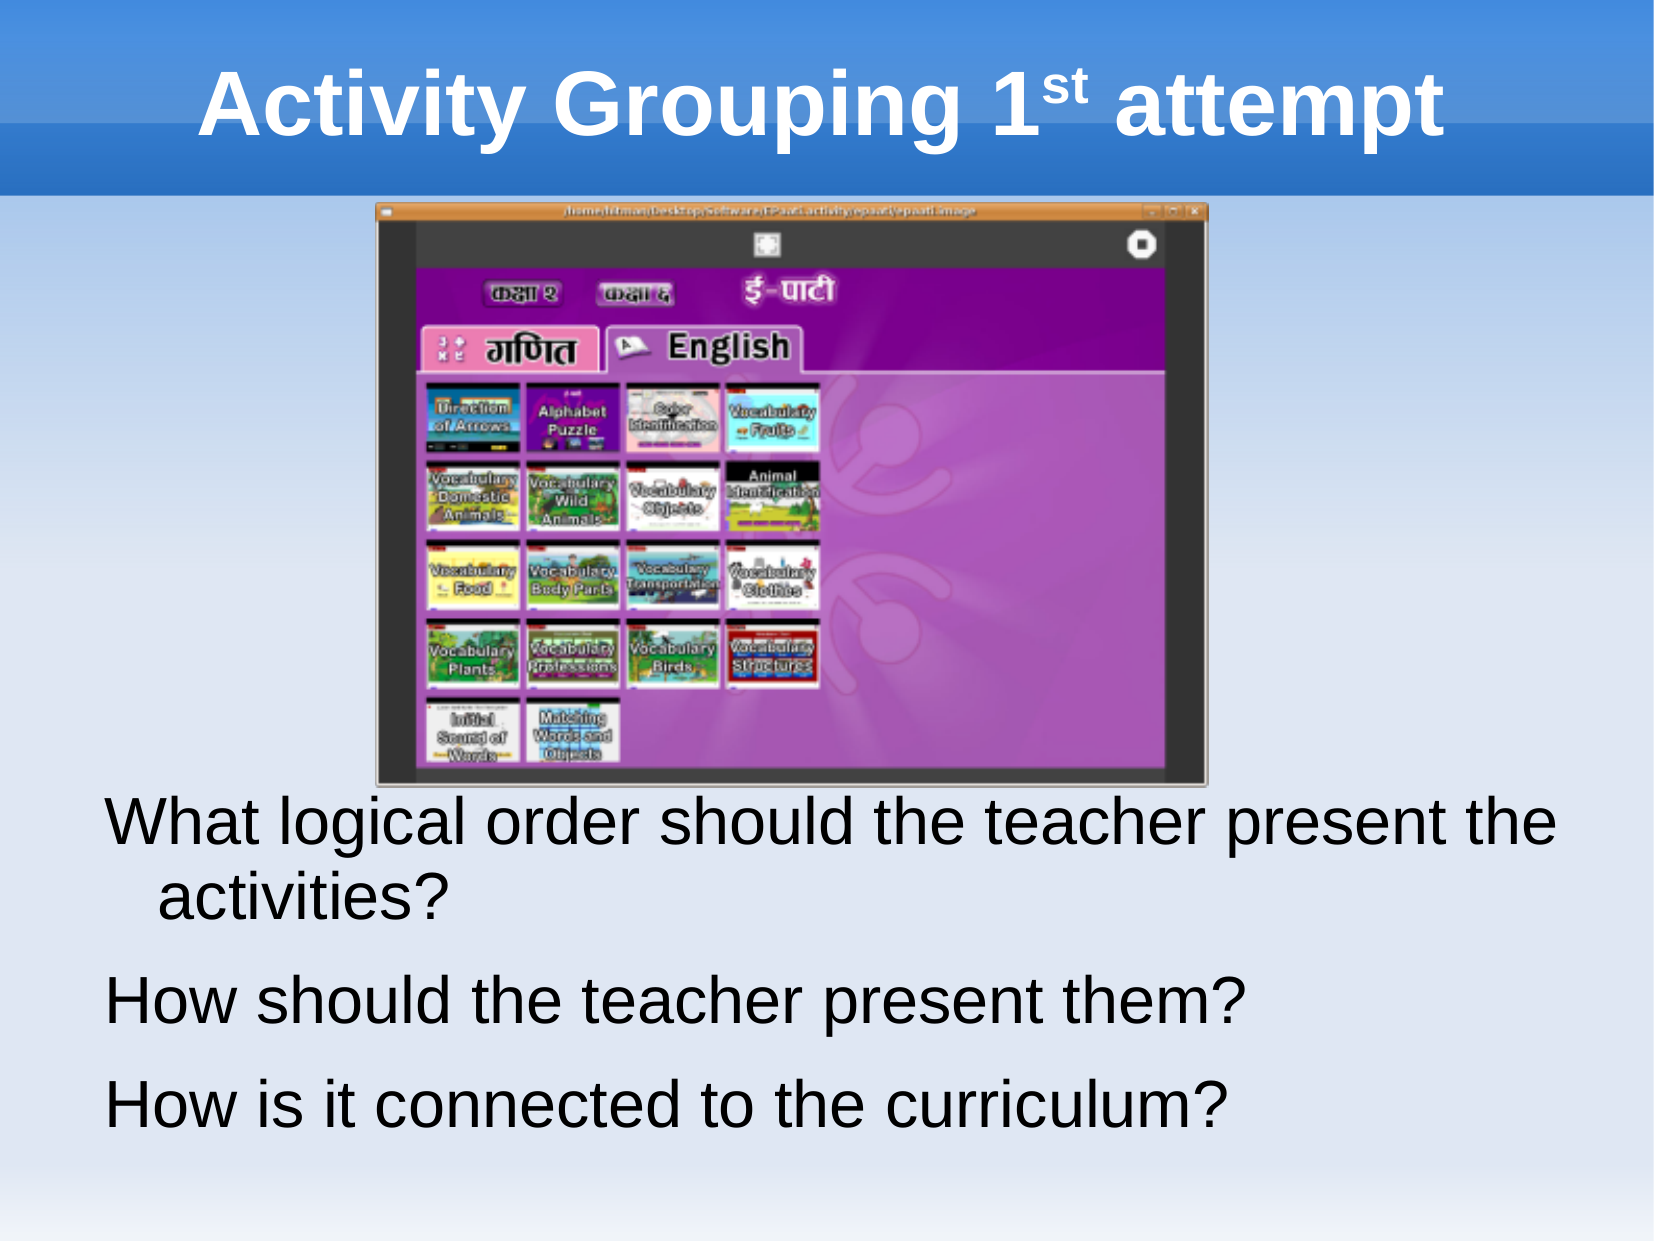

# Activity Grouping 1st attempt
What logical order should the teacher present the activities?
How should the teacher present them?
How is it connected to the curriculum?